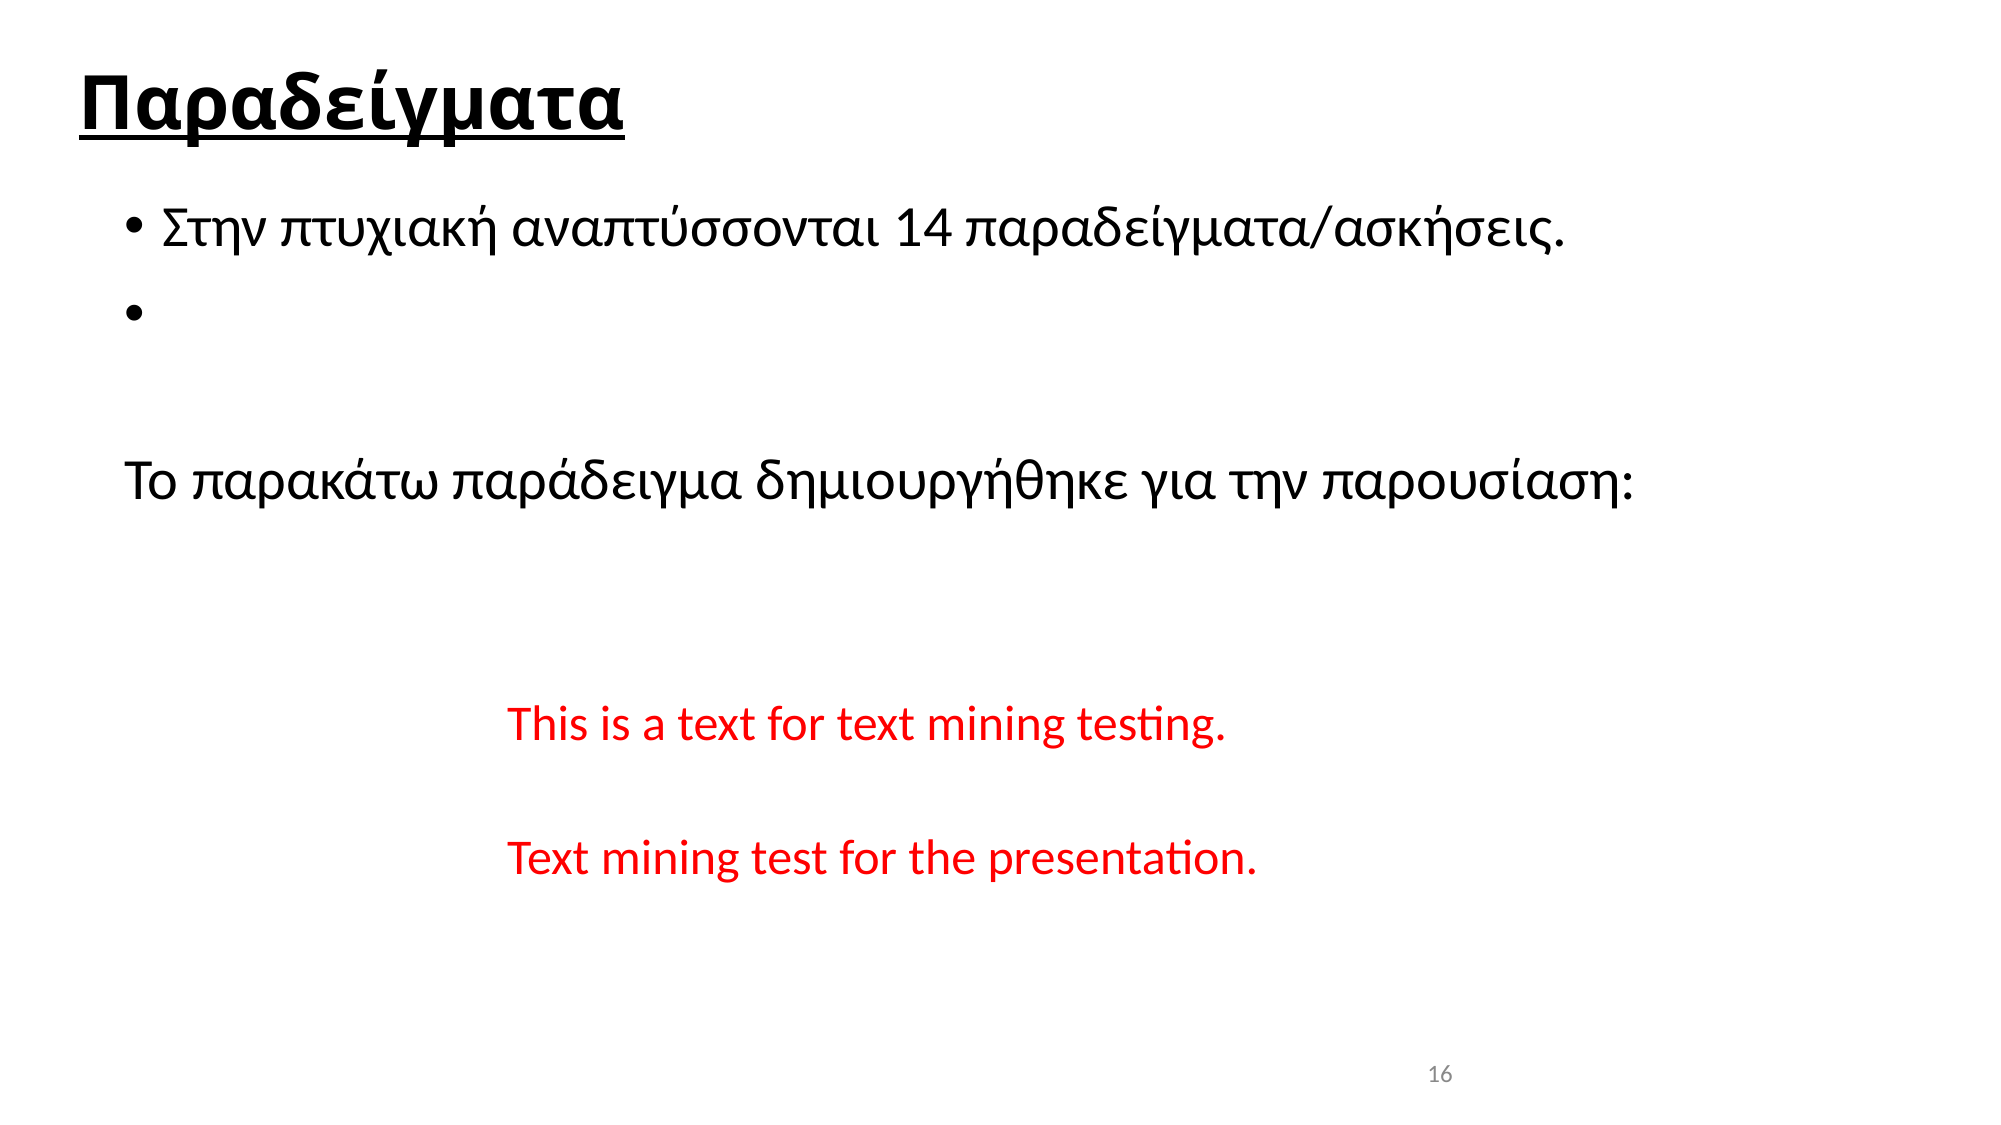

# Παραδείγματα
Στην πτυχιακή αναπτύσσονται 14 παραδείγματα/ασκήσεις.
To παρακάτω παράδειγμα δημιουργήθηκε για την παρουσίαση:
This is a text for text mining testing.
Text mining test for the presentation.